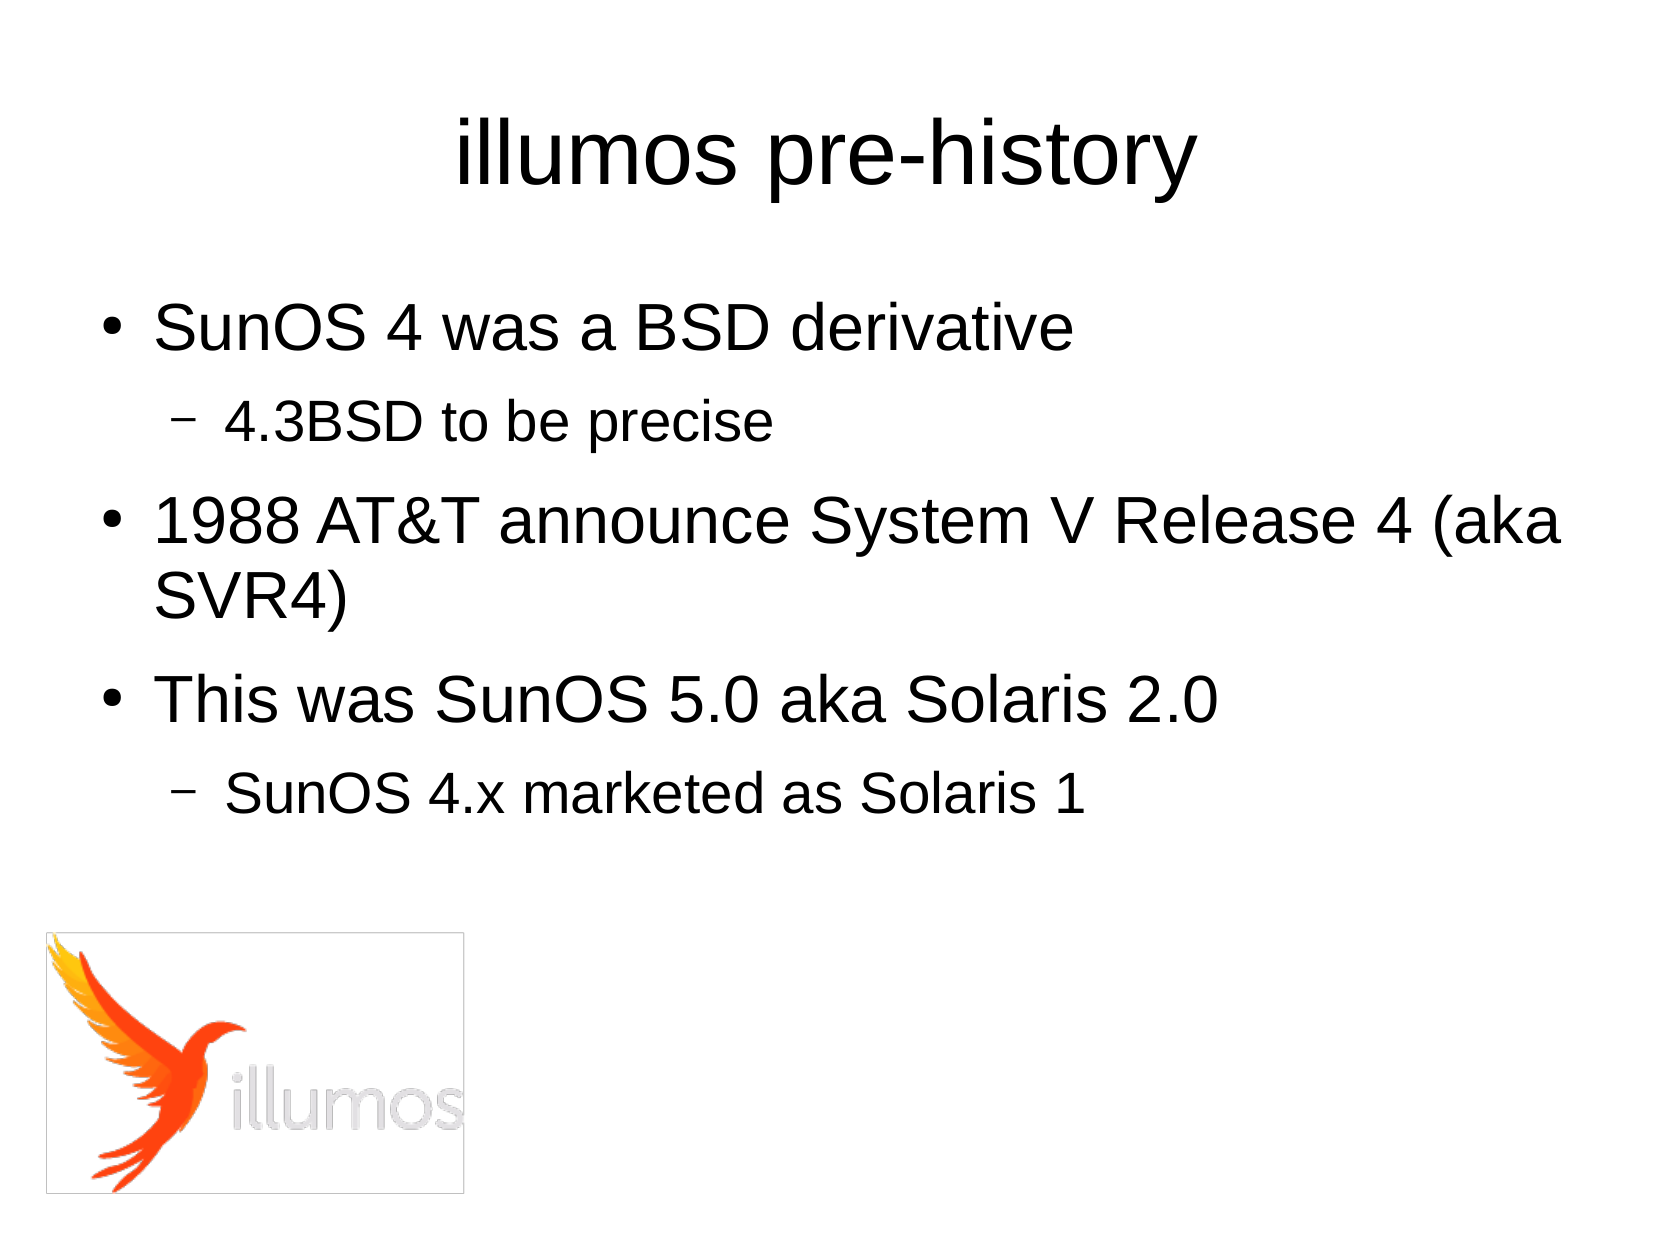

# illumos pre-history
SunOS 4 was a BSD derivative
4.3BSD to be precise
1988 AT&T announce System V Release 4 (aka SVR4)
This was SunOS 5.0 aka Solaris 2.0
SunOS 4.x marketed as Solaris 1